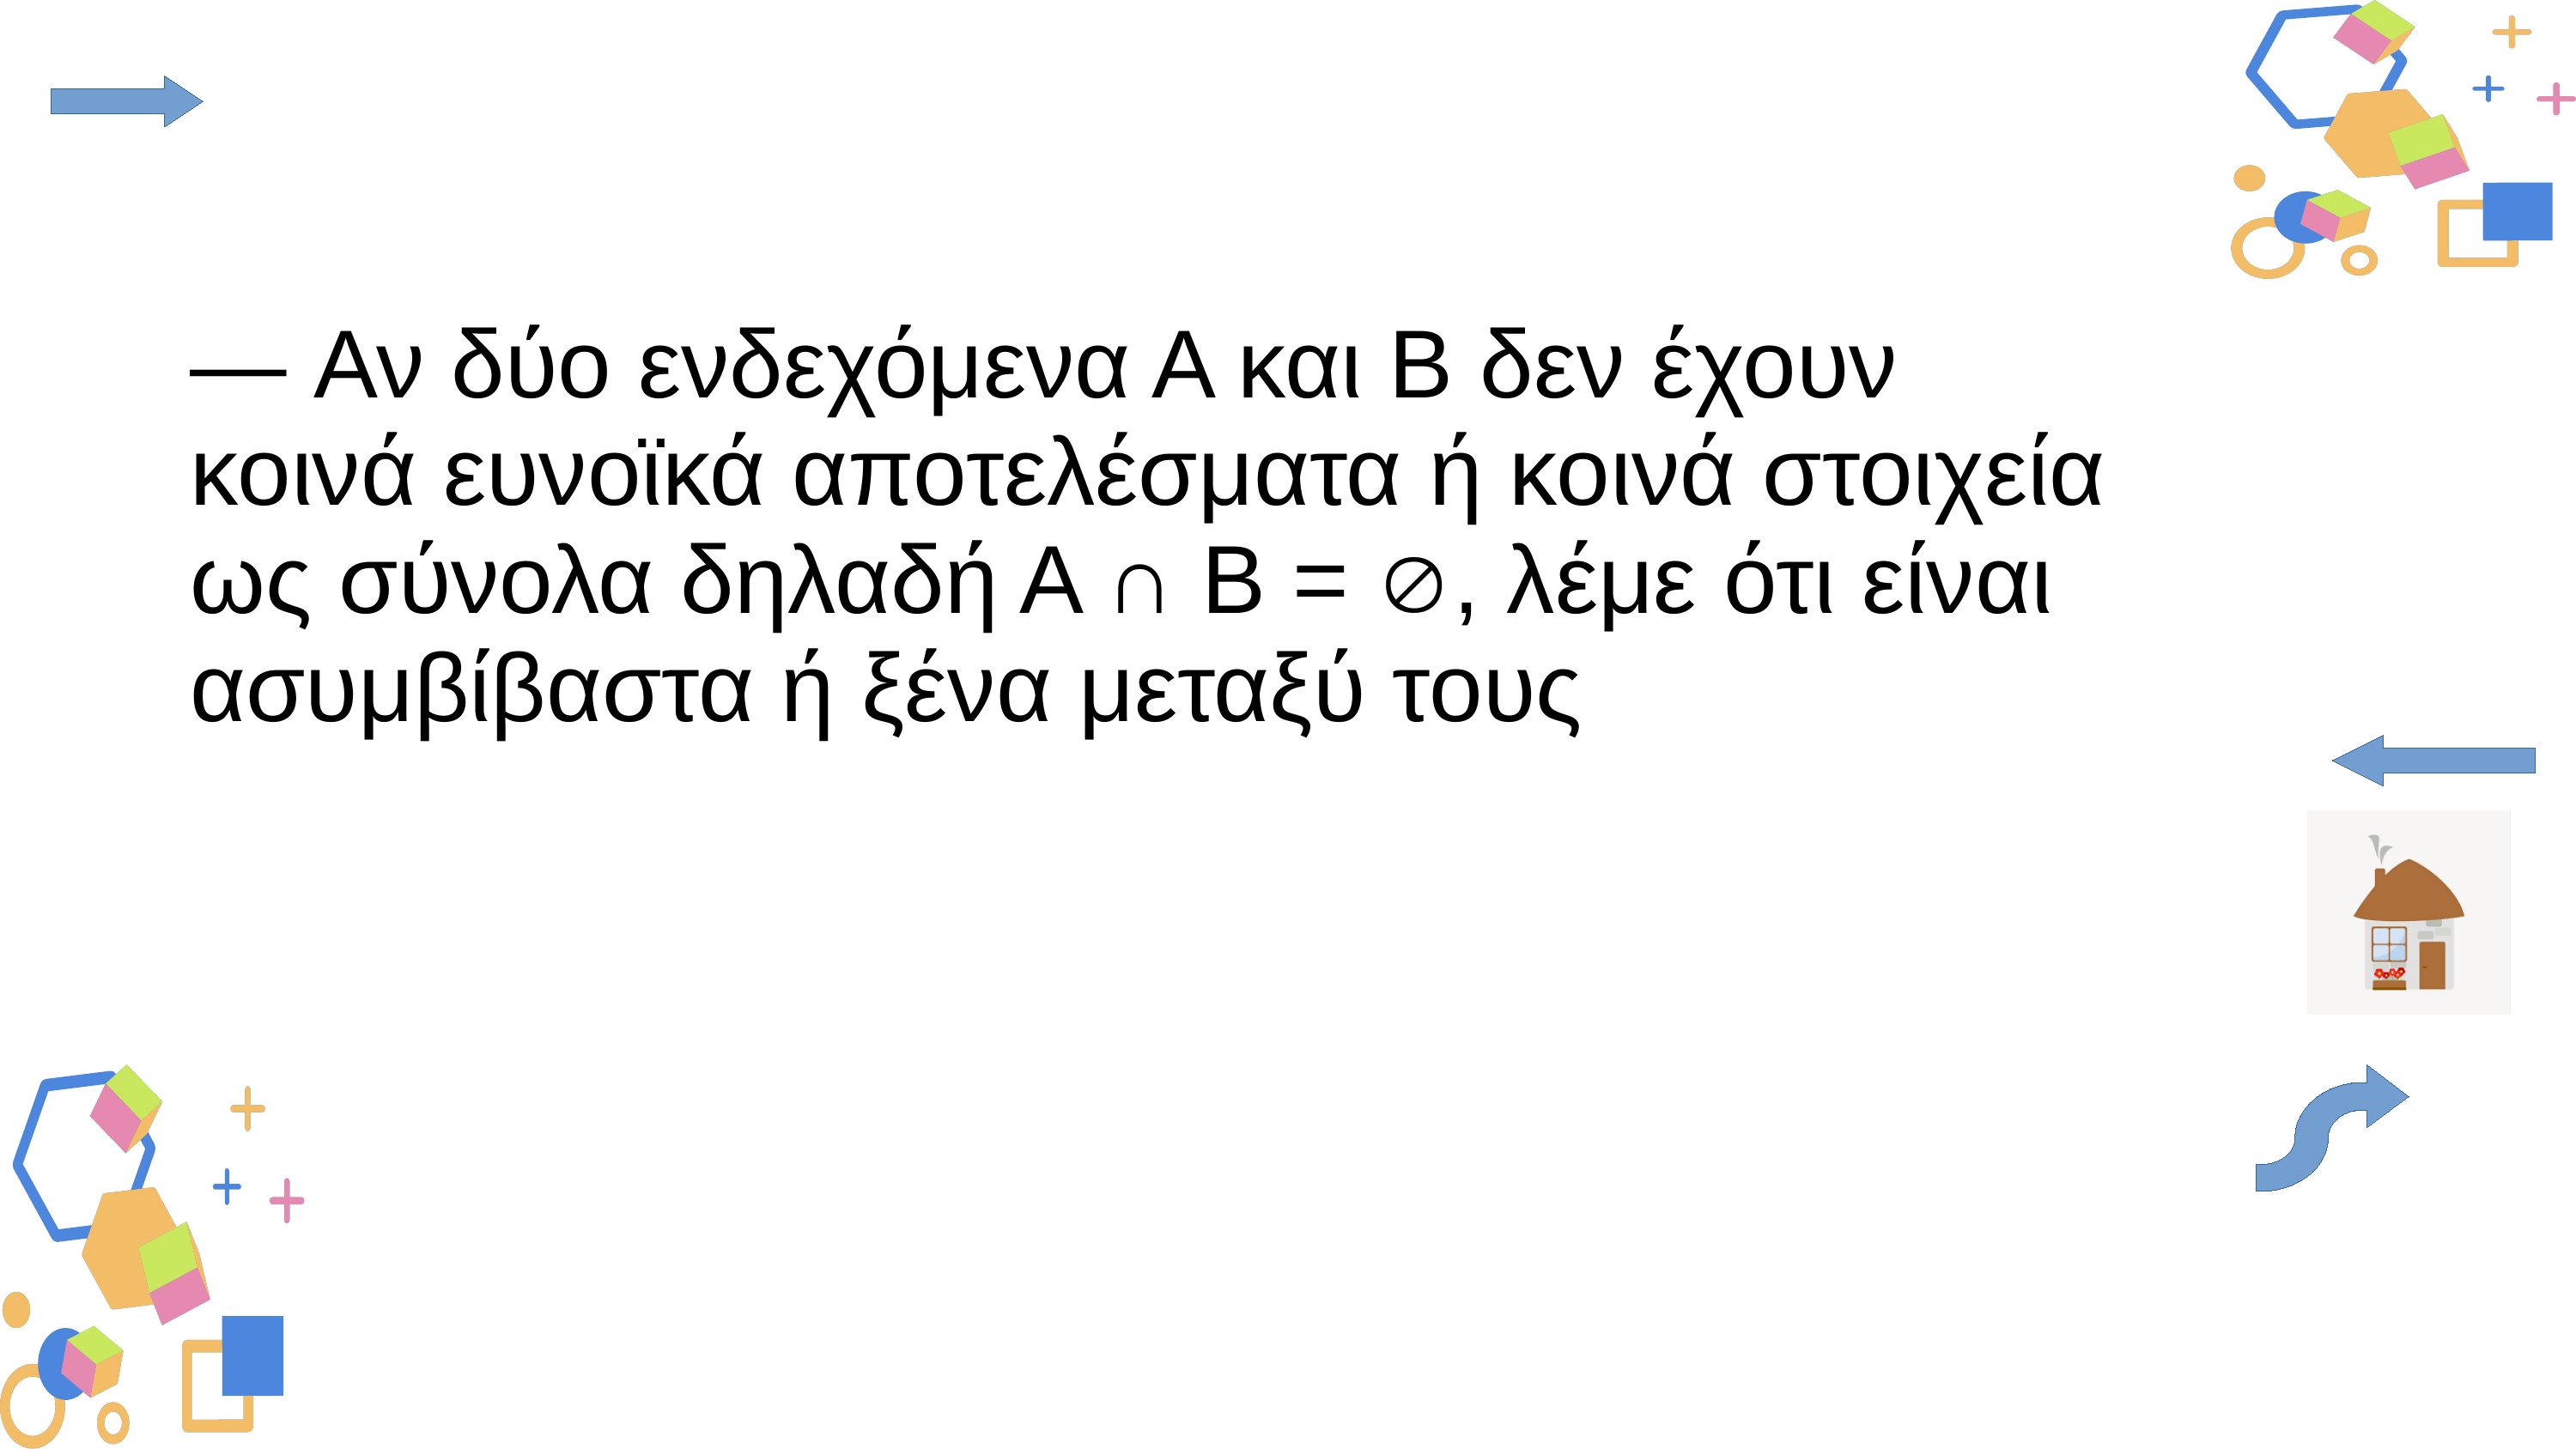

— Αν δύο ενδεχόμενα Α και Β δεν έχουν κοινά ευνοϊκά αποτελέσματα ή κοινά στοιχεία ως σύνολα δηλαδή Α ∩ Β = , λέμε ότι είναι ασυμβίβαστα ή ξένα μεταξύ τους